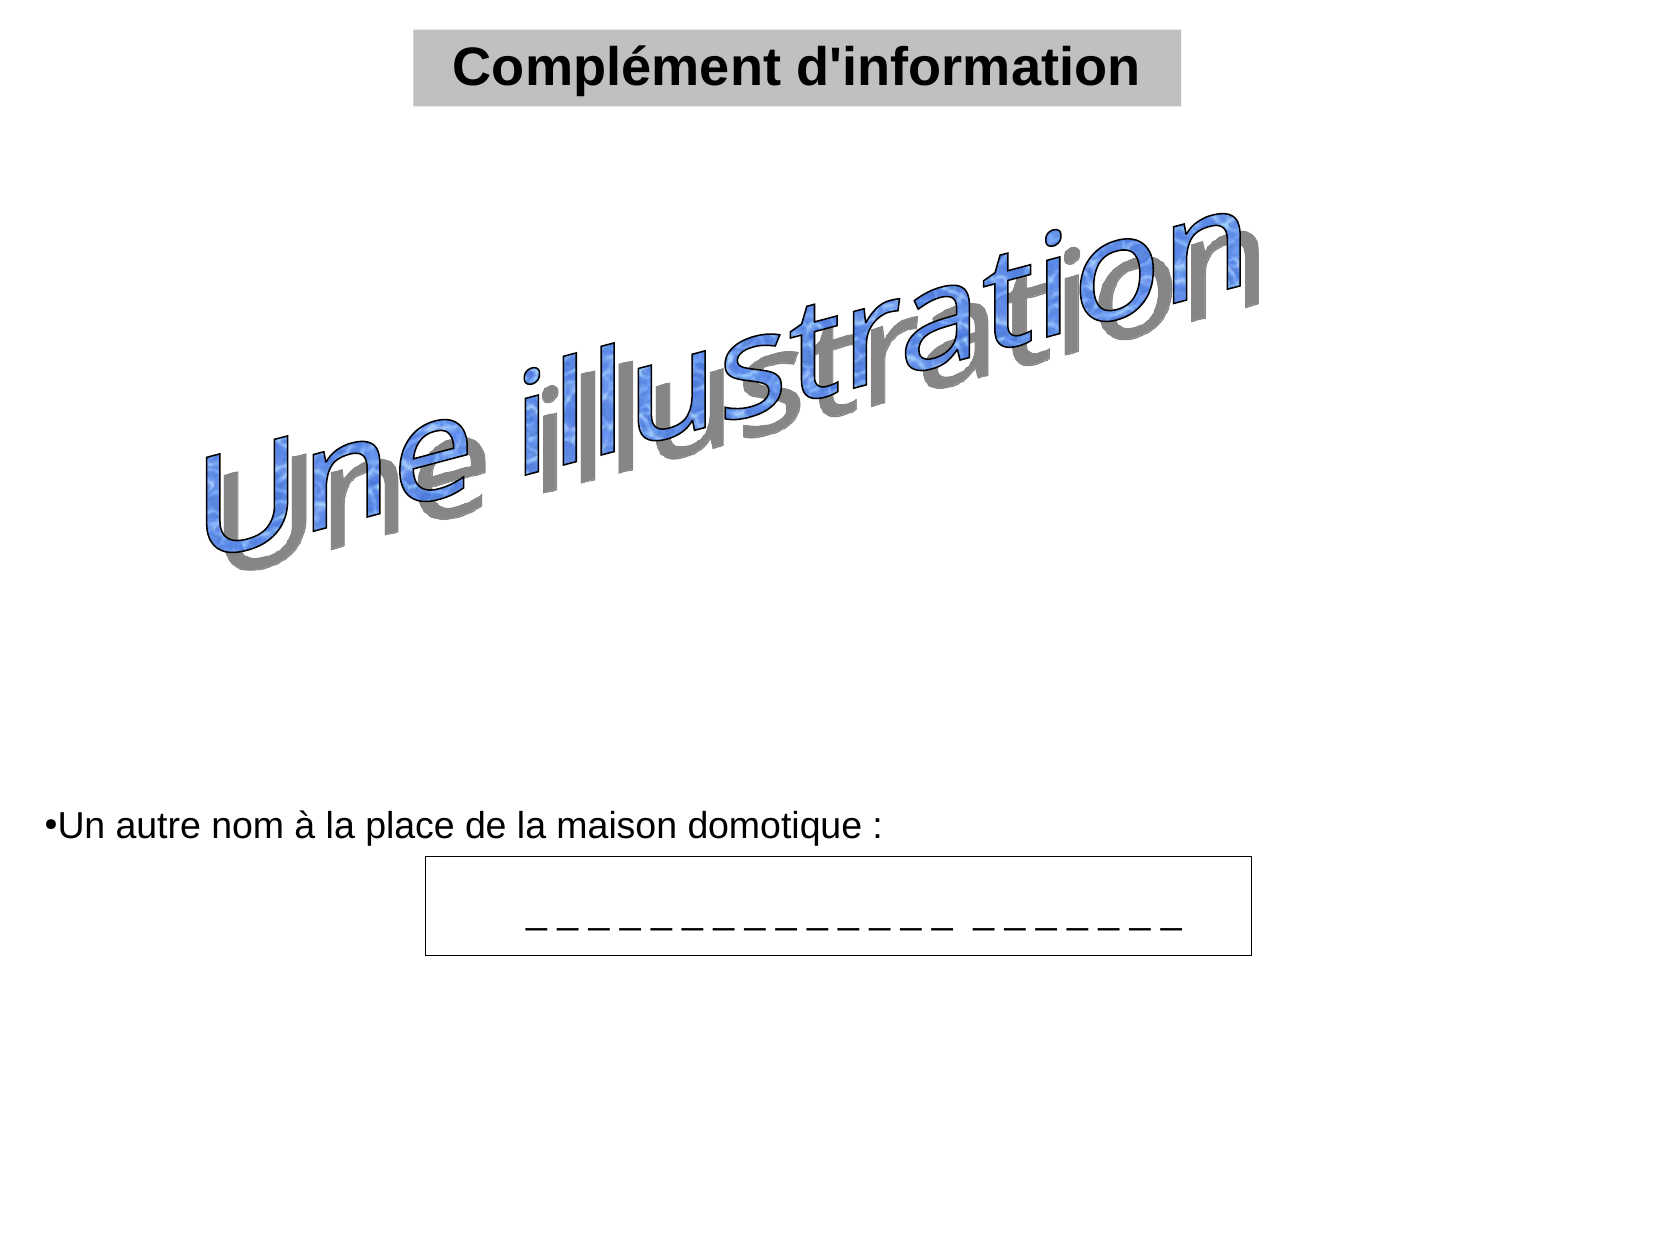

Complément d'information
Une illustration
Un autre nom à la place de la maison domotique :
 _ _ _ _ _ _ _ _ _ _ _ _ _ _ _ _ _ _ _ _ _